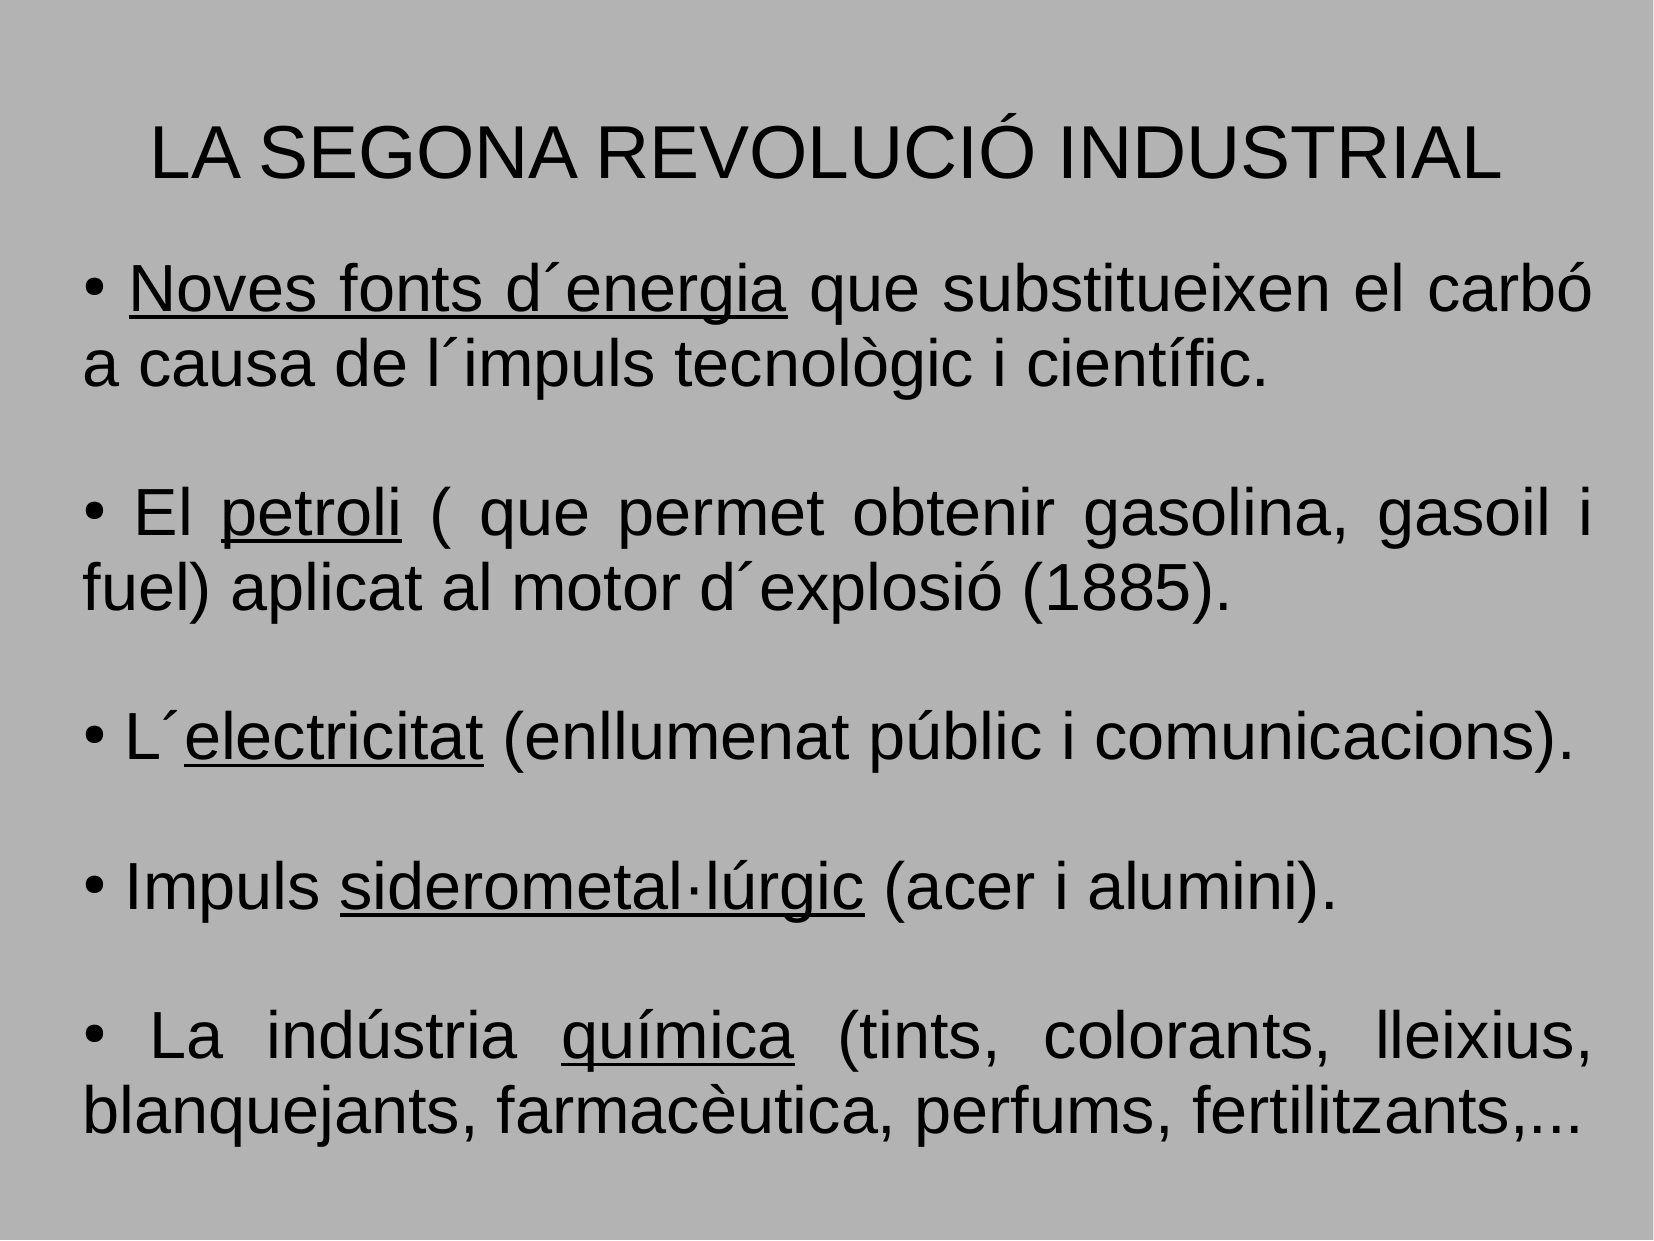

# LA SEGONA REVOLUCIÓ INDUSTRIAL
 Noves fonts d´energia que substitueixen el carbó a causa de l´impuls tecnològic i científic.
 El petroli ( que permet obtenir gasolina, gasoil i fuel) aplicat al motor d´explosió (1885).
 L´electricitat (enllumenat públic i comunicacions).
 Impuls siderometal·lúrgic (acer i alumini).
 La indústria química (tints, colorants, lleixius, blanquejants, farmacèutica, perfums, fertilitzants,...